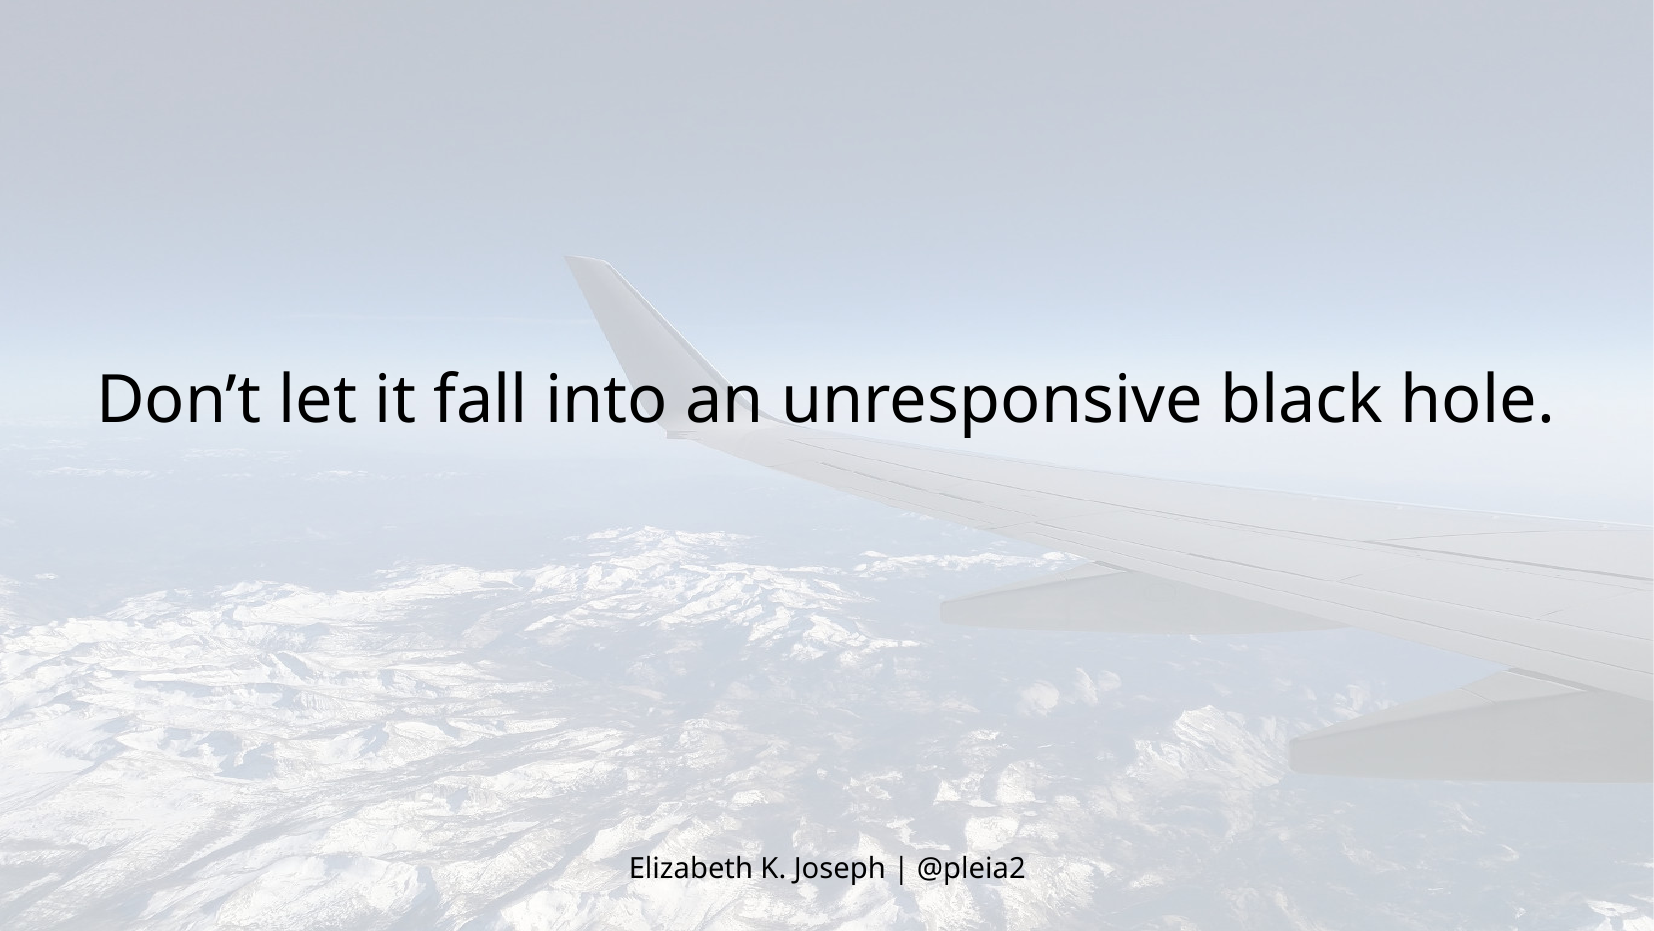

# Don’t let it fall into an unresponsive black hole.
Elizabeth K. Joseph | @pleia2